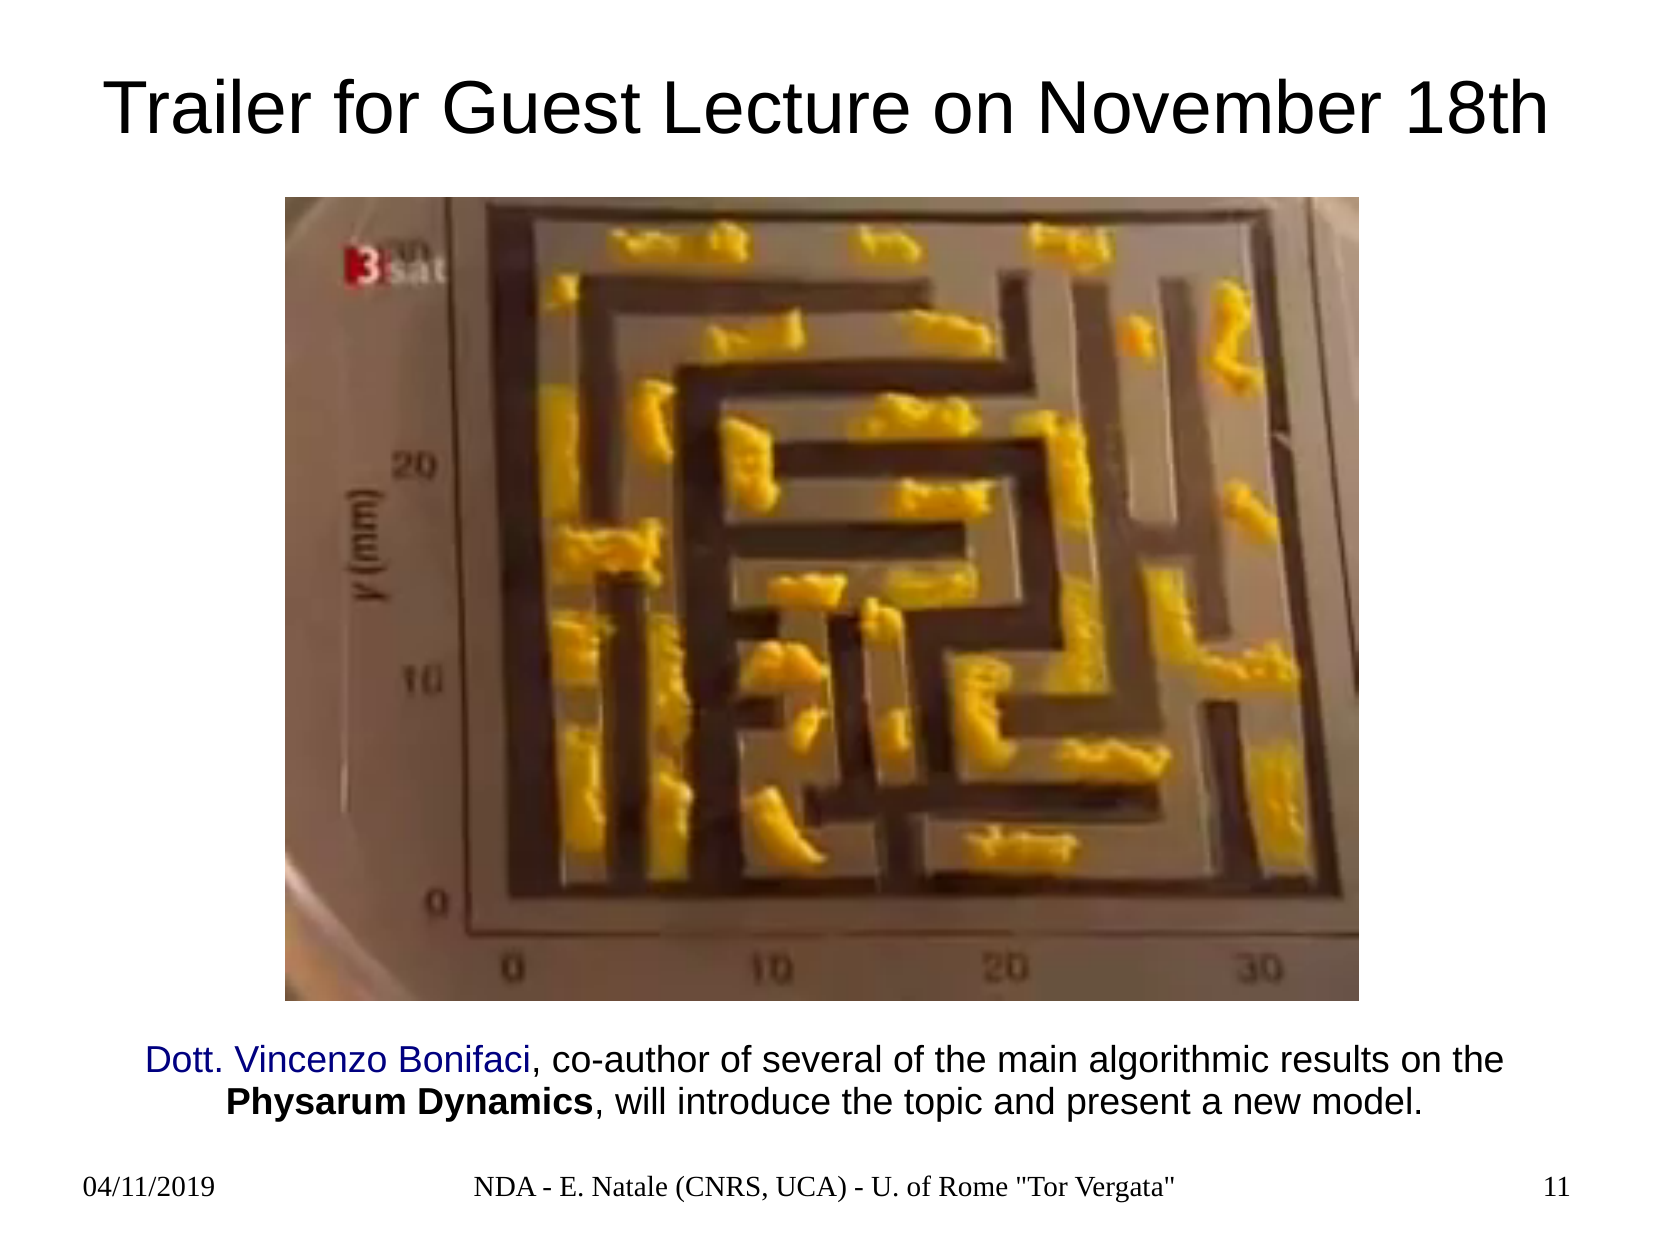

# Trailer for Guest Lecture on November 18th
Dott. Vincenzo Bonifaci, co-author of several of the main algorithmic results on the Physarum Dynamics, will introduce the topic and present a new model.
04/11/2019
NDA - E. Natale (CNRS, UCA) - U. of Rome "Tor Vergata"
11